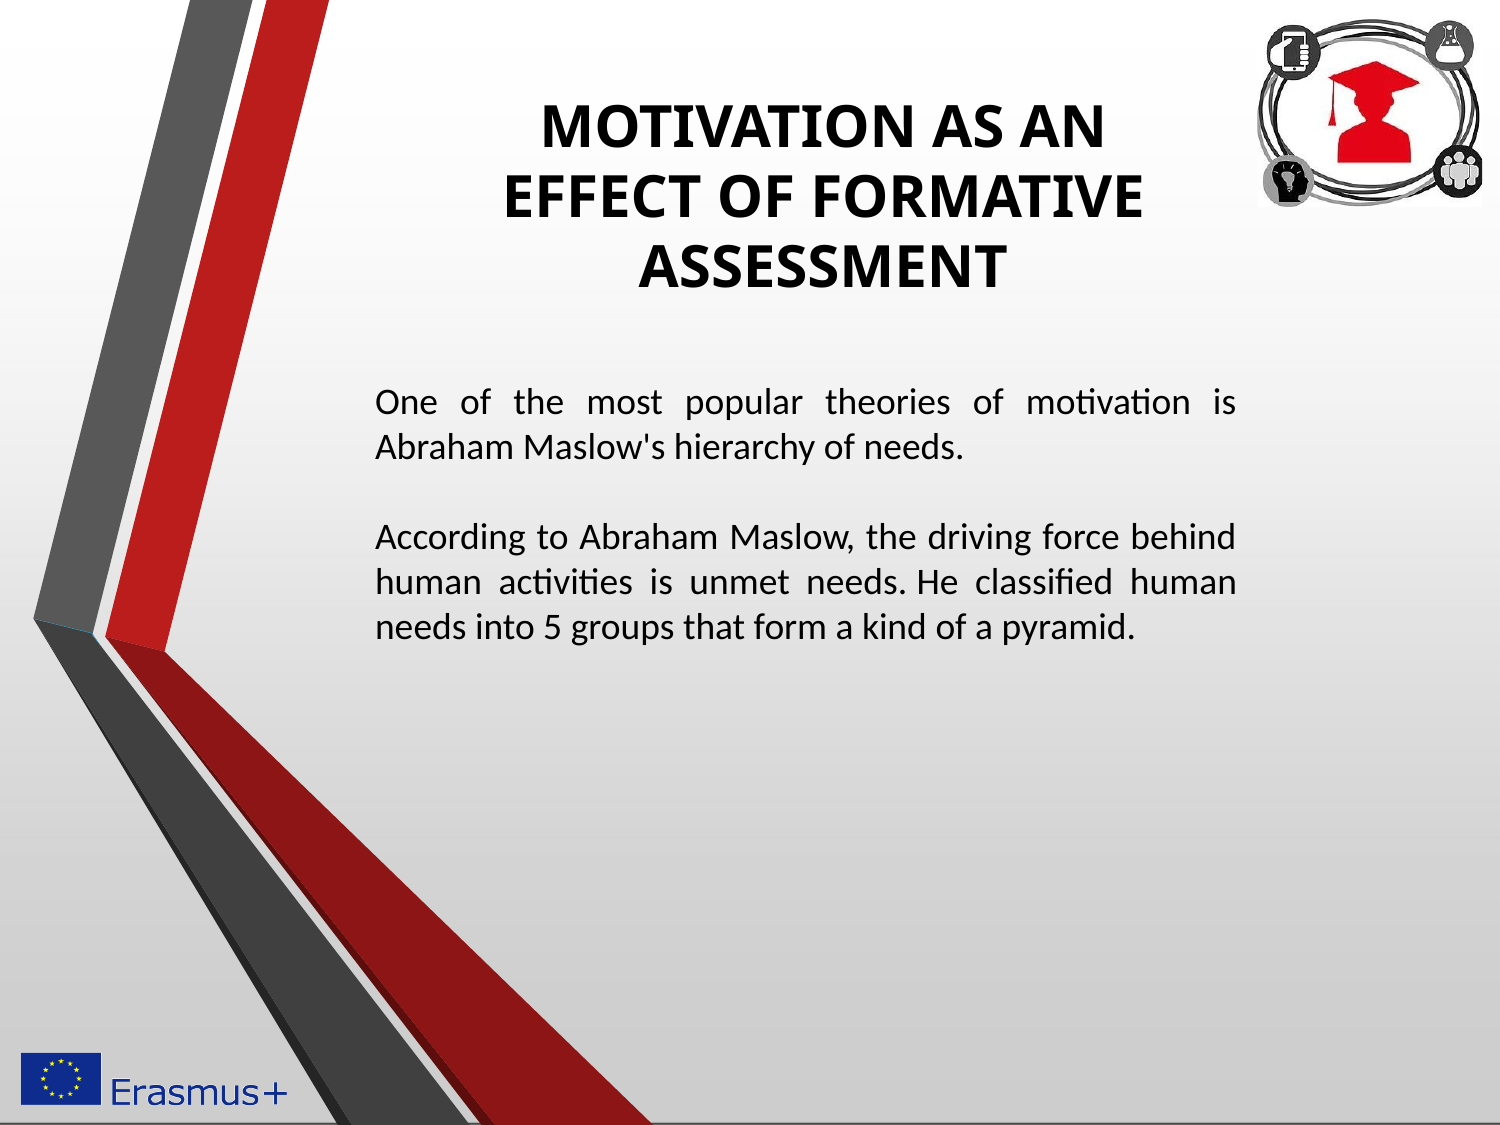

# MOTIVATION AS AN EFFECT OF FORMATIVE ASSESSMENT
One of the most popular theories of motivation is Abraham Maslow's hierarchy of needs.
According to Abraham Maslow, the driving force behind human activities is unmet needs. He classified human needs into 5 groups that form a kind of a pyramid.